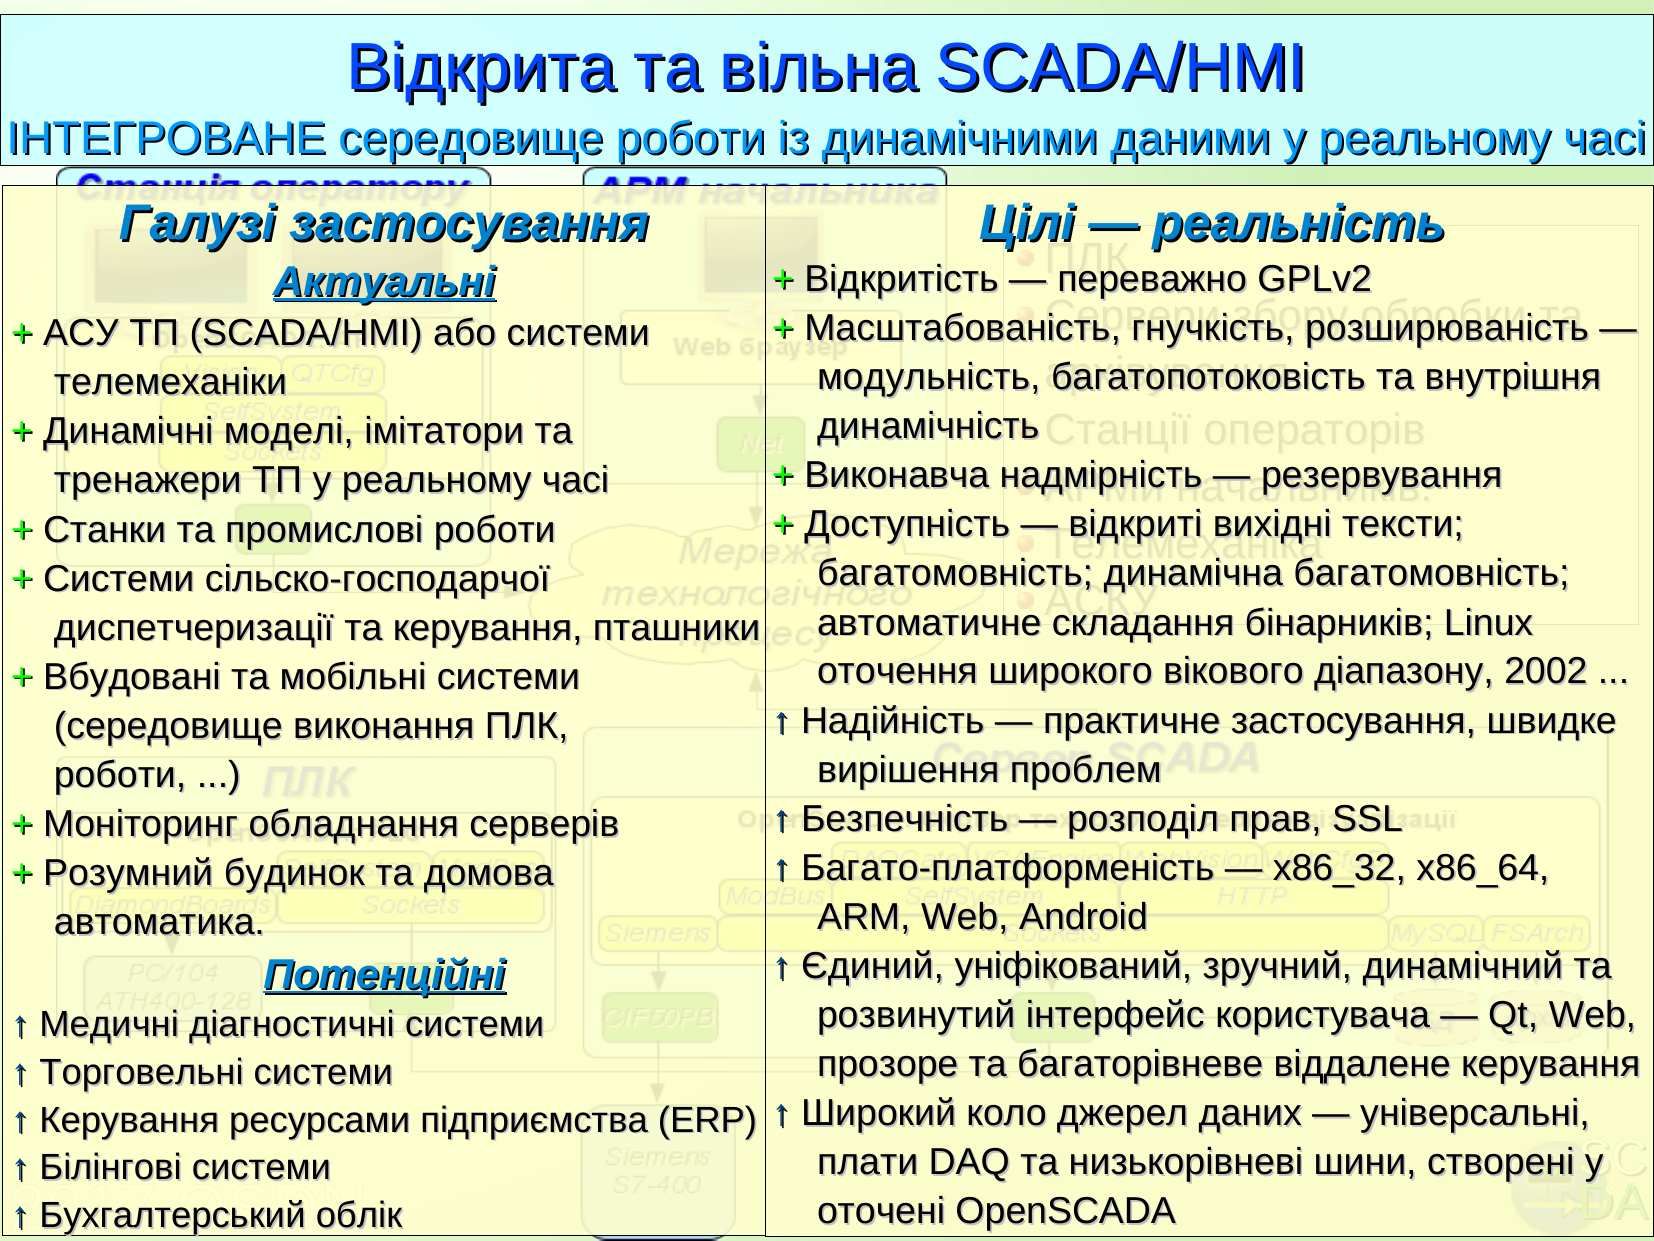

Відкрита та вільна SCADA/HMI
ІНТЕГРОВАНЕ середовище роботи із динамічними даними у реальному часі
Галузі застосування
Актуальні
+ АСУ ТП (SCADA/HMI) або системи телемеханіки
+ Динамічні моделі, імітатори та тренажери ТП у реальному часі
+ Станки та промислові роботи
+ Системи сільско-господарчої диспетчеризації та керування, пташники
+ Вбудовані та мобільні системи (середовище виконання ПЛК, роботи, ...)
+ Моніторинг обладнання серверів
+ Розумний будинок та домова автоматика.
Потенційні
↑ Медичні діагностичні системи
↑ Торговельні системи
↑ Керування ресурсами підприємства (ERP)
↑ Білінгові системи
↑ Бухгалтерський облік
Цілі — реальність
+ Відкритість — переважно GPLv2
+ Масштабованість, гнучкість, розширюваність — модульність, багатопотоковість та внутрішня динамічність
+ Виконавча надмірність — резервування
+ Доступність — відкриті вихідні тексти; багатомовність; динамічна багатомовність; автоматичне складання бінарників; Linux оточення широкого вікового діапазону, 2002 ...
↑ Надійність — практичне застосування, швидке вирішення проблем
↑ Безпечність — розподіл прав, SSL
↑ Багато-платформеність — x86_32, x86_64, ARM, Web, Android
↑ Єдиний, уніфікований, зручний, динамічний та розвинутий інтерфейс користувача — Qt, Web, прозоре та багаторівневе віддалене керування
↑ Широкий коло джерел даних — універсальні, плати DAQ та низькорівневі шини, створені у оточені OpenSCADA
# ПЛК
Сервери збору обробки та архівування
Станції операторів
АРМи начальників.
Телемеханіка
АСКУ